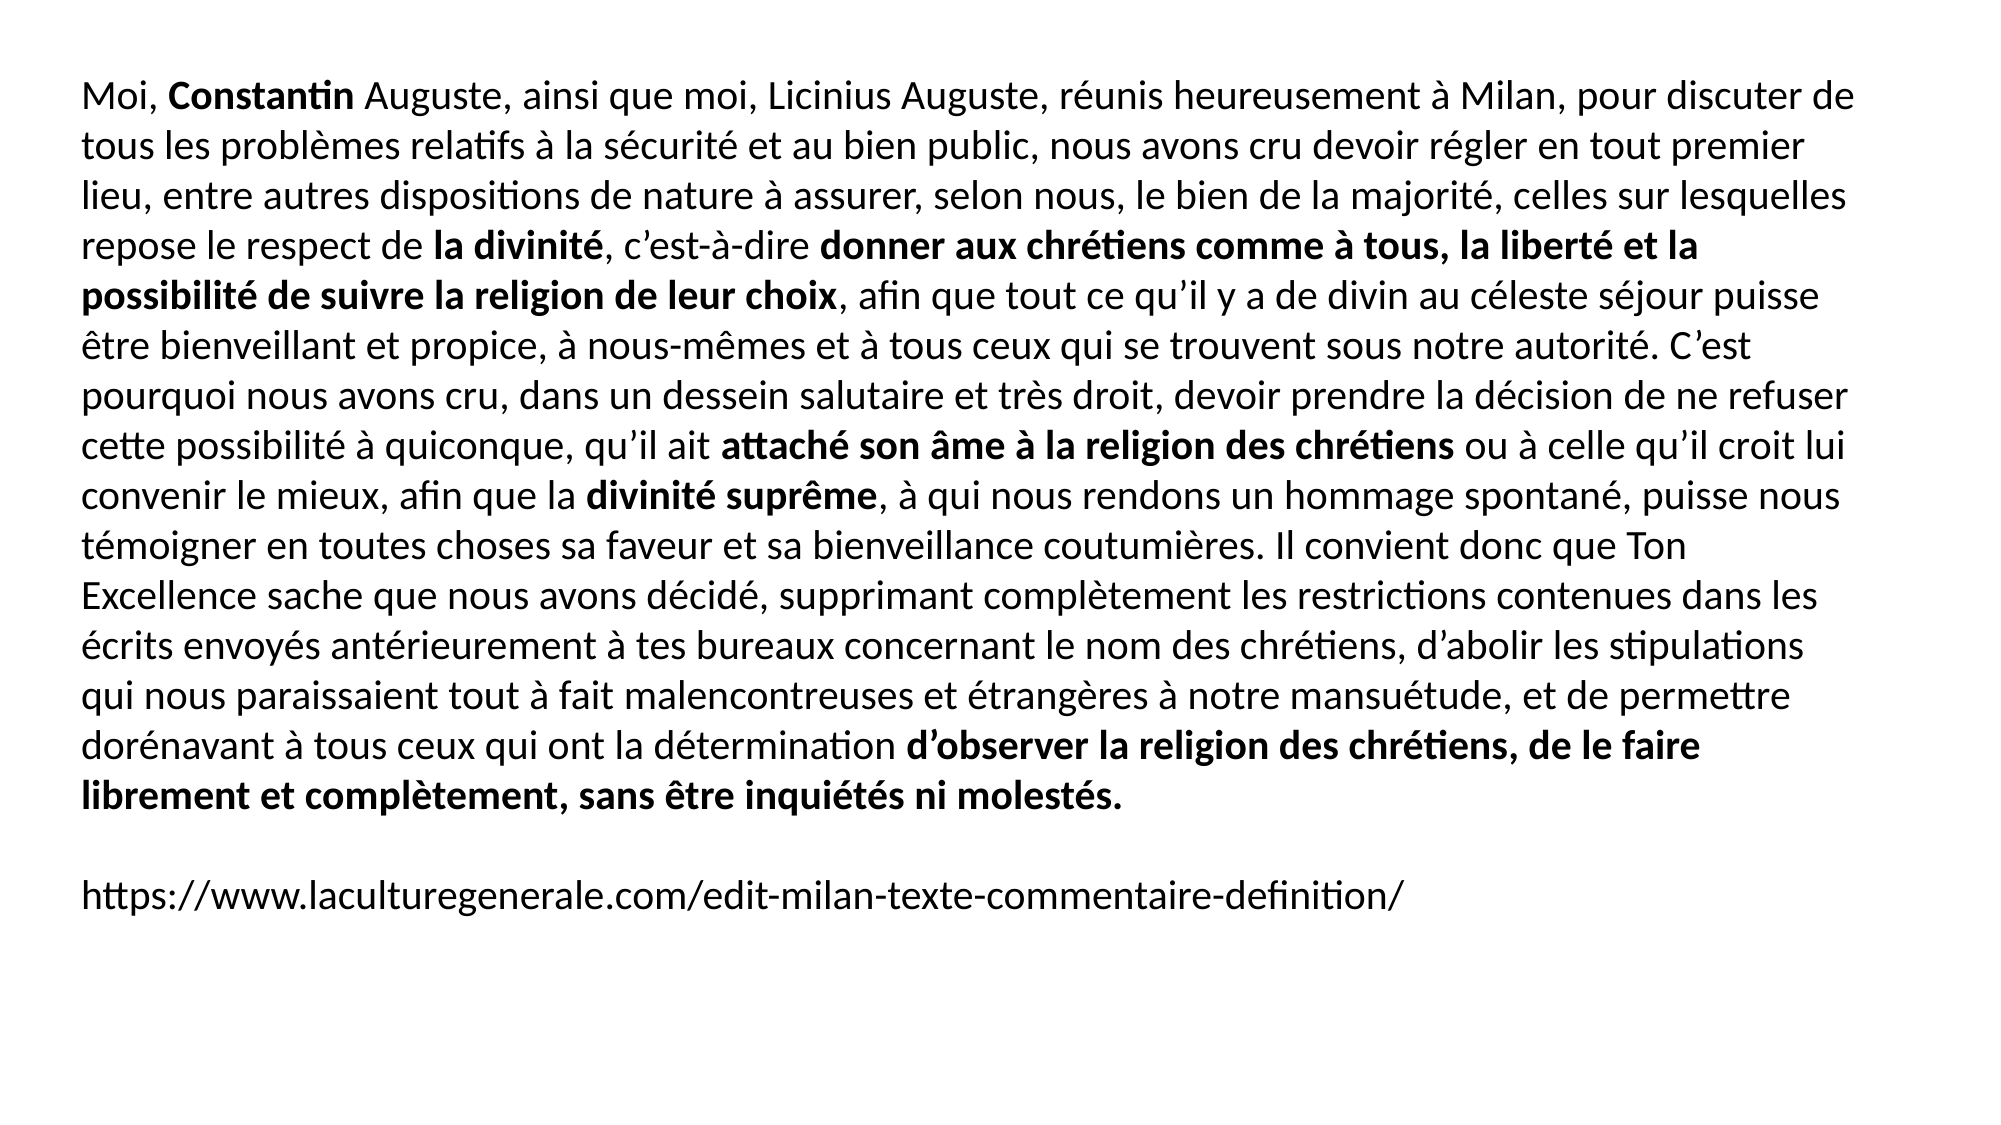

Moi, Constantin Auguste, ainsi que moi, Licinius Auguste, réunis heureusement à Milan, pour discuter de tous les problèmes relatifs à la sécurité et au bien public, nous avons cru devoir régler en tout premier lieu, entre autres dispositions de nature à assurer, selon nous, le bien de la majorité, celles sur lesquelles repose le respect de la divinité, c’est-à-dire donner aux chrétiens comme à tous, la liberté et la possibilité de suivre la religion de leur choix, afin que tout ce qu’il y a de divin au céleste séjour puisse être bienveillant et propice, à nous-mêmes et à tous ceux qui se trouvent sous notre autorité. C’est pourquoi nous avons cru, dans un dessein salutaire et très droit, devoir prendre la décision de ne refuser cette possibilité à quiconque, qu’il ait attaché son âme à la religion des chrétiens ou à celle qu’il croit lui convenir le mieux, afin que la divinité suprême, à qui nous rendons un hommage spontané, puisse nous témoigner en toutes choses sa faveur et sa bienveillance coutumières. Il convient donc que Ton Excellence sache que nous avons décidé, supprimant complètement les restrictions contenues dans les écrits envoyés antérieurement à tes bureaux concernant le nom des chrétiens, d’abolir les stipulations qui nous paraissaient tout à fait malencontreuses et étrangères à notre mansuétude, et de permettre dorénavant à tous ceux qui ont la détermination d’observer la religion des chrétiens, de le faire librement et complètement, sans être inquiétés ni molestés.
https://www.laculturegenerale.com/edit-milan-texte-commentaire-definition/